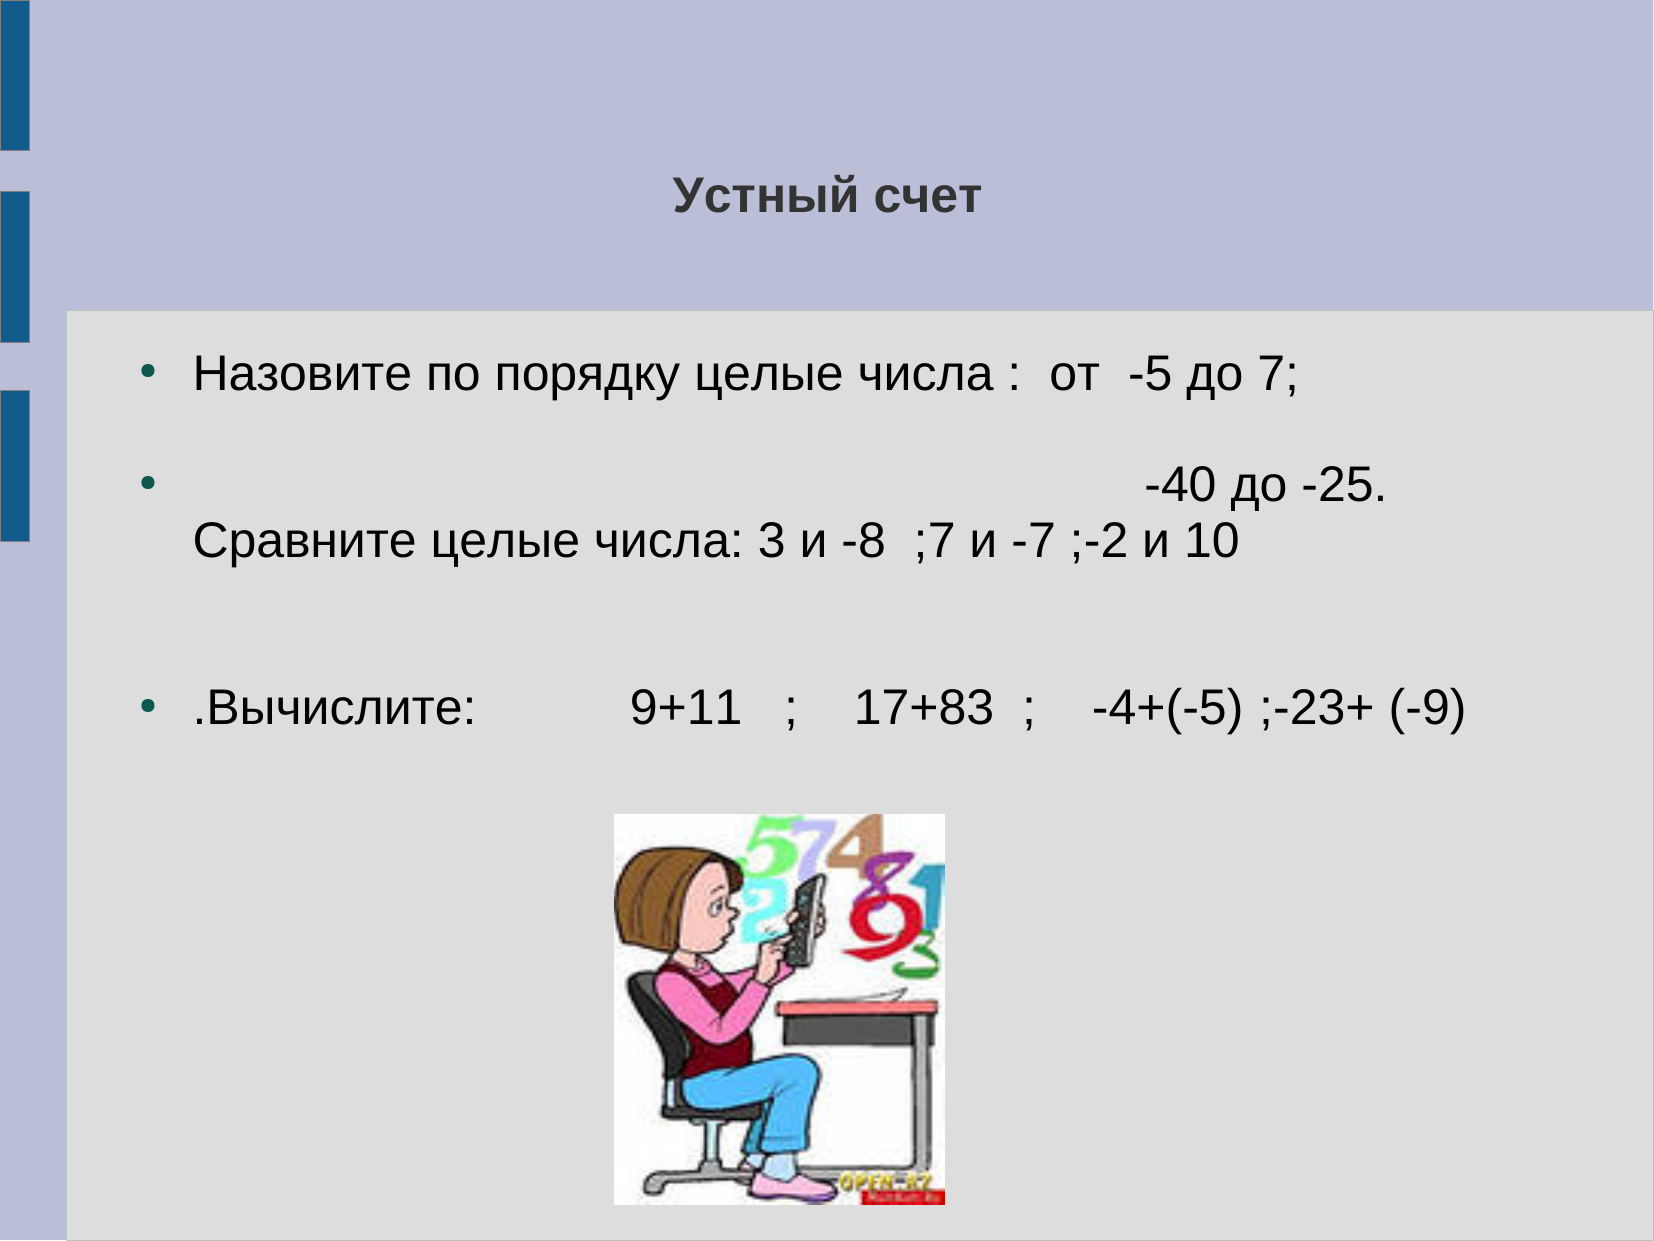

# Устный счет
Назовите по порядку целые числа : от -5 до 7;
 -40 до -25. Сравните целые числа: 3 и -8 ;7 и -7 ;-2 и 10
.Вычислите: 9+11 ; 17+83 ; -4+(-5) ​;-23+ (-9)